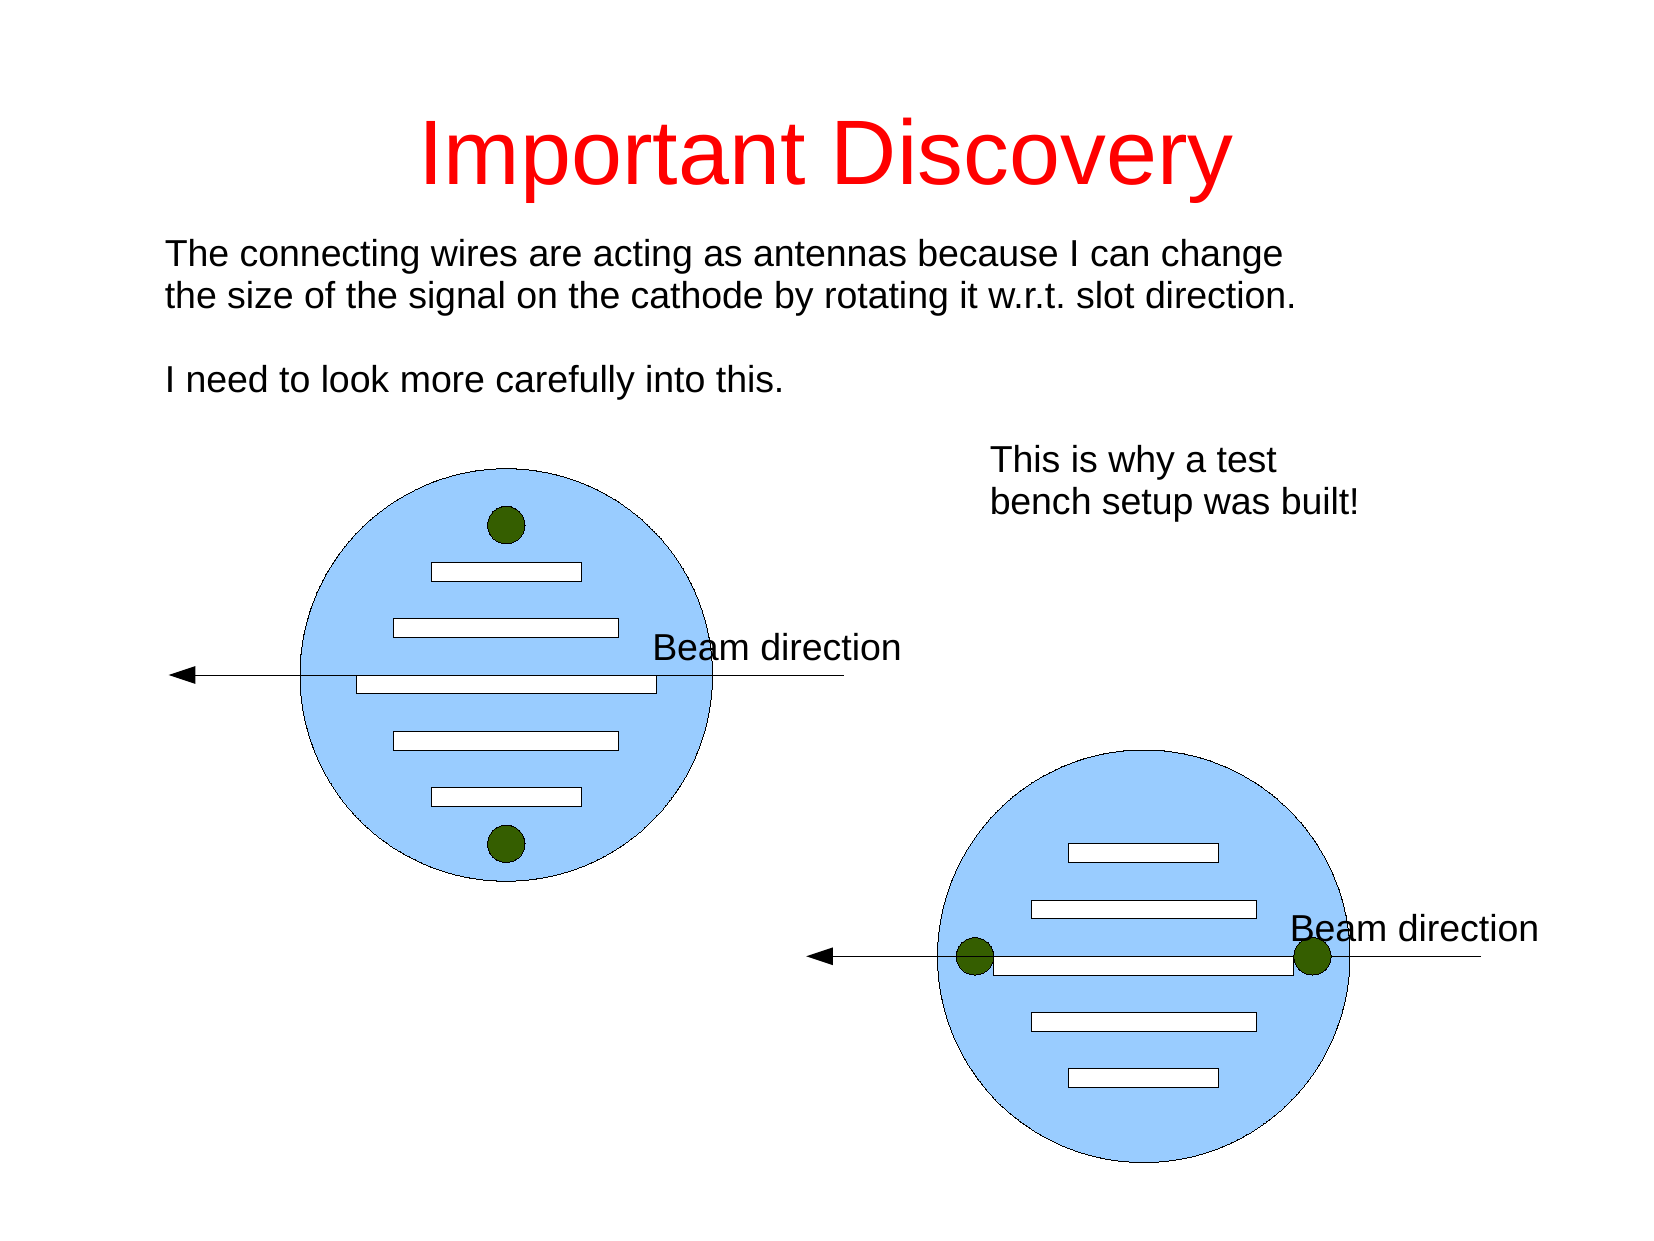

# Important Discovery
The connecting wires are acting as antennas because I can change the size of the signal on the cathode by rotating it w.r.t. slot direction.
I need to look more carefully into this.
This is why a test bench setup was built!
Beam direction
Beam direction